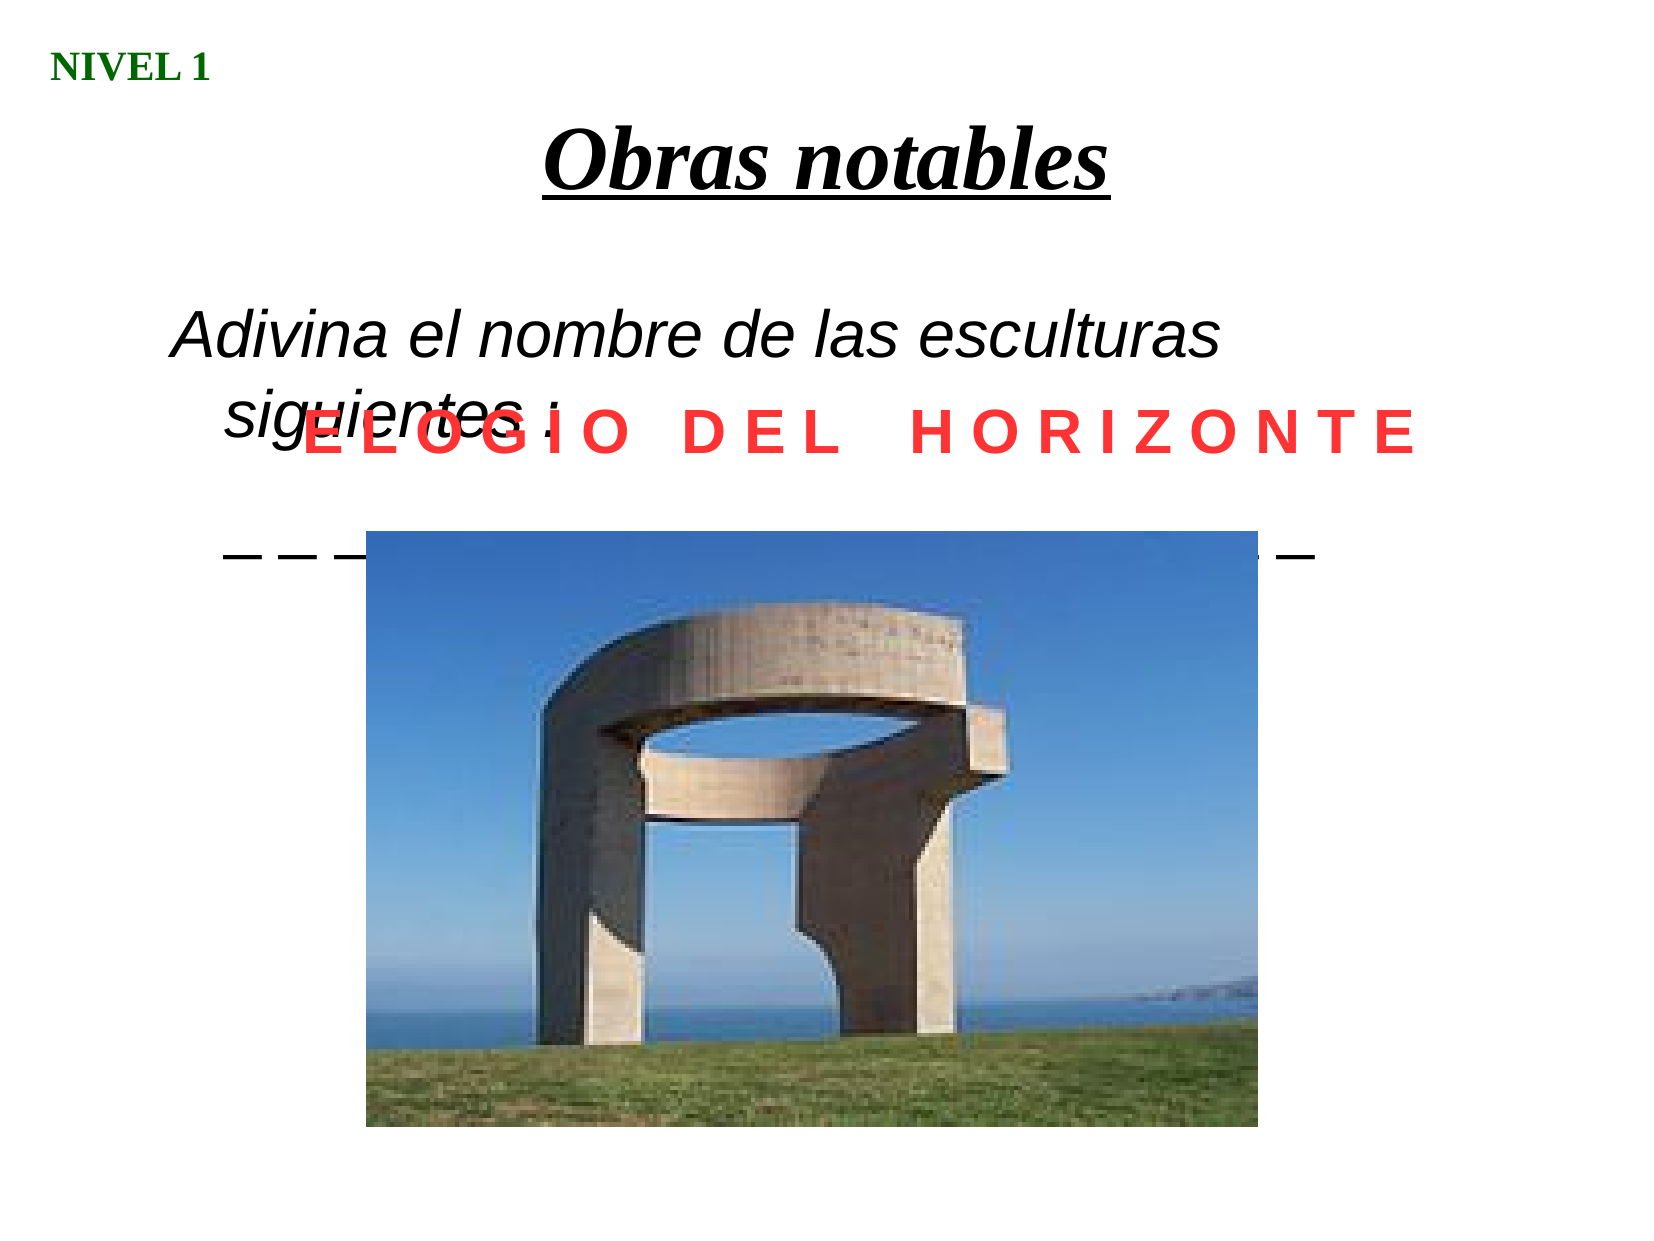

NIVEL 1
# Obras notables
Adivina el nombre de las esculturas siguientes :
_ _ _ _ _ _ _ _ _ _ _ _ _ _ _ _ _ _
E L O G I O D E L H O R I Z O N T E